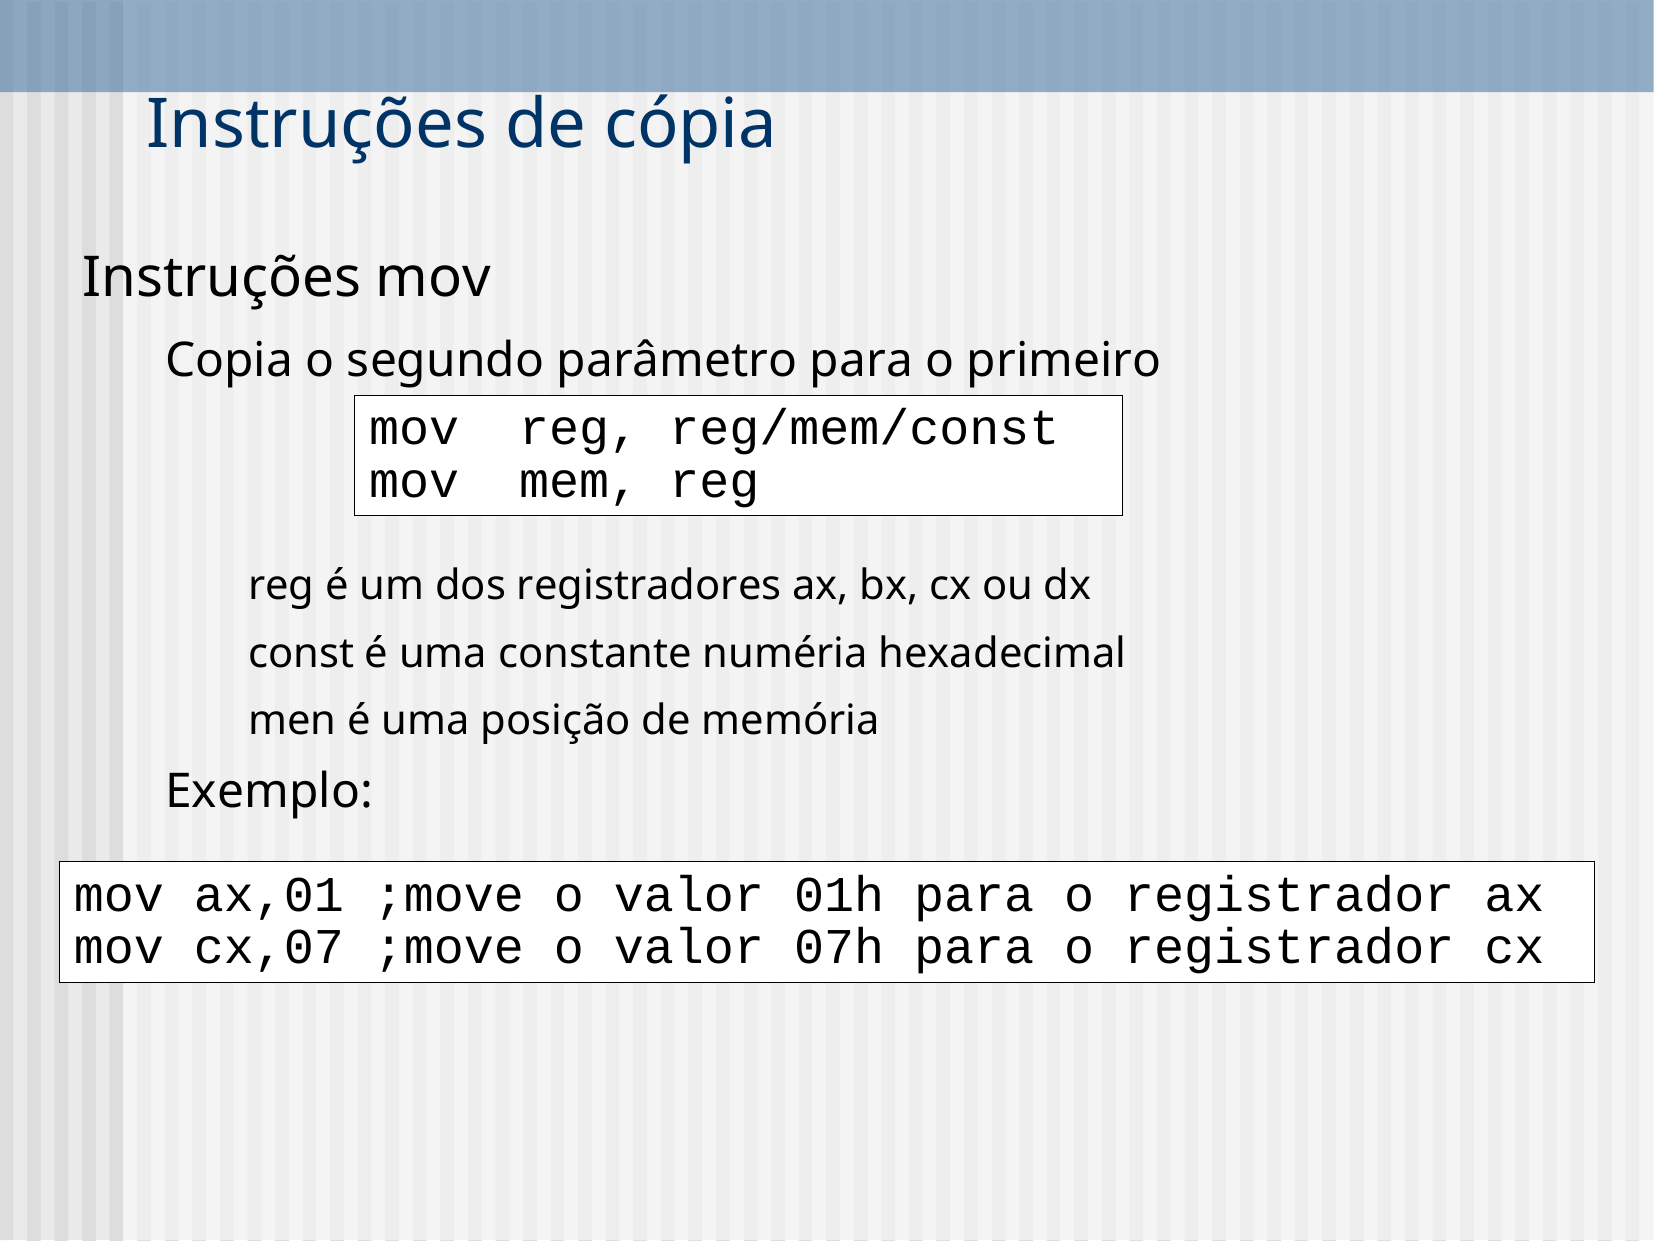

# Instruções de cópia
Instruções mov
Copia o segundo parâmetro para o primeiro
reg é um dos registradores ax, bx, cx ou dx
const é uma constante numéria hexadecimal
men é uma posição de memória
mov reg, reg/mem/const
mov mem, reg
Exemplo:
mov ax,01 ;move o valor 01h para o registrador ax
mov cx,07 ;move o valor 07h para o registrador cx